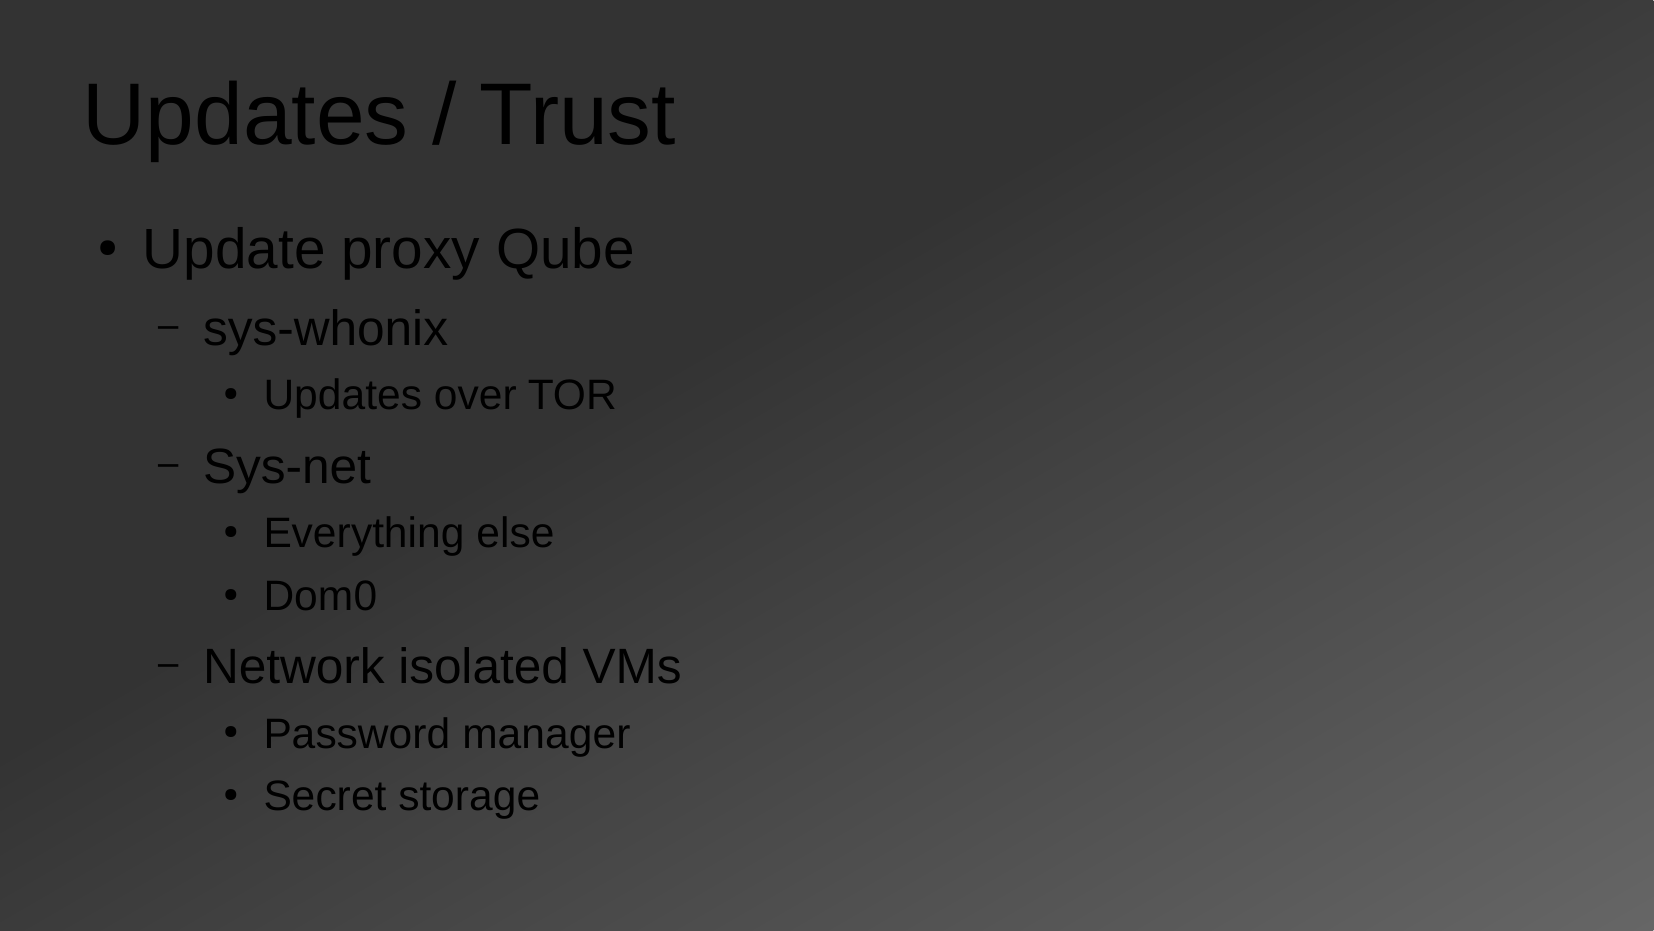

# Updates / Trust
Update proxy Qube
sys-whonix
Updates over TOR
Sys-net
Everything else
Dom0
Network isolated VMs
Password manager
Secret storage